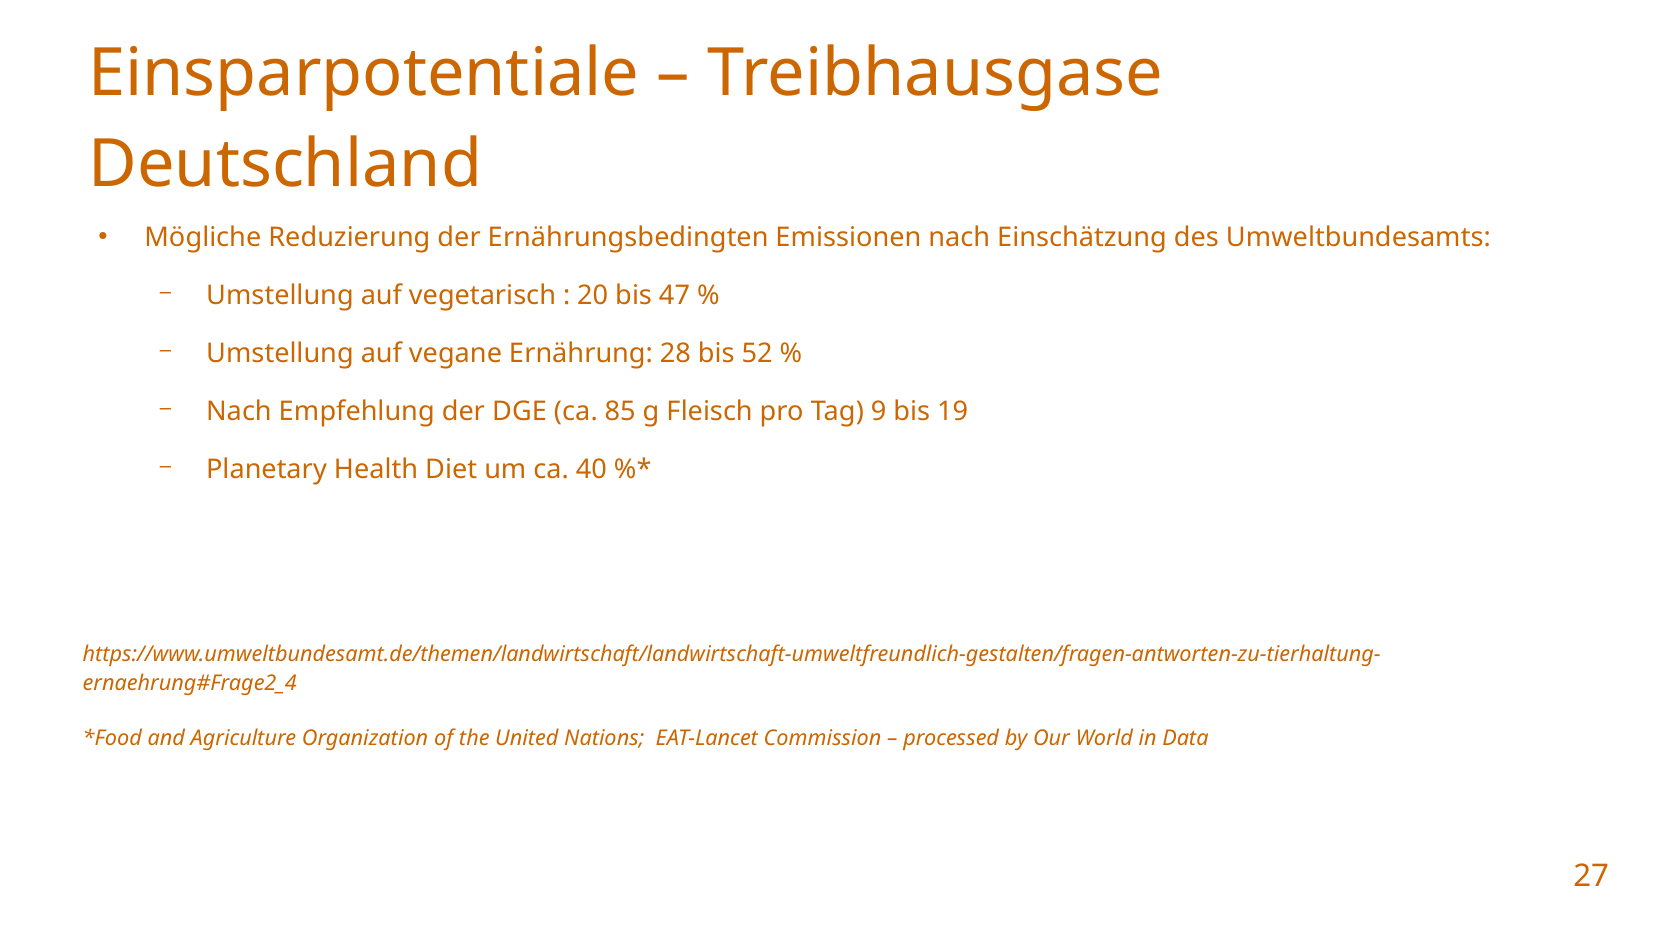

# Einsparpotentiale – Treibhausgase
Deutschland
Mögliche Reduzierung der Ernährungsbedingten Emissionen nach Einschätzung des Umweltbundesamts:
Umstellung auf vegetarisch : 20 bis 47 %
Umstellung auf vegane Ernährung: 28 bis 52 %
Nach Empfehlung der DGE (ca. 85 g Fleisch pro Tag) 9 bis 19
Planetary Health Diet um ca. 40 %*
https://www.umweltbundesamt.de/themen/landwirtschaft/landwirtschaft-umweltfreundlich-gestalten/fragen-antworten-zu-tierhaltung-ernaehrung#Frage2_4
*Food and Agriculture Organization of the United Nations; EAT-Lancet Commission – processed by Our World in Data